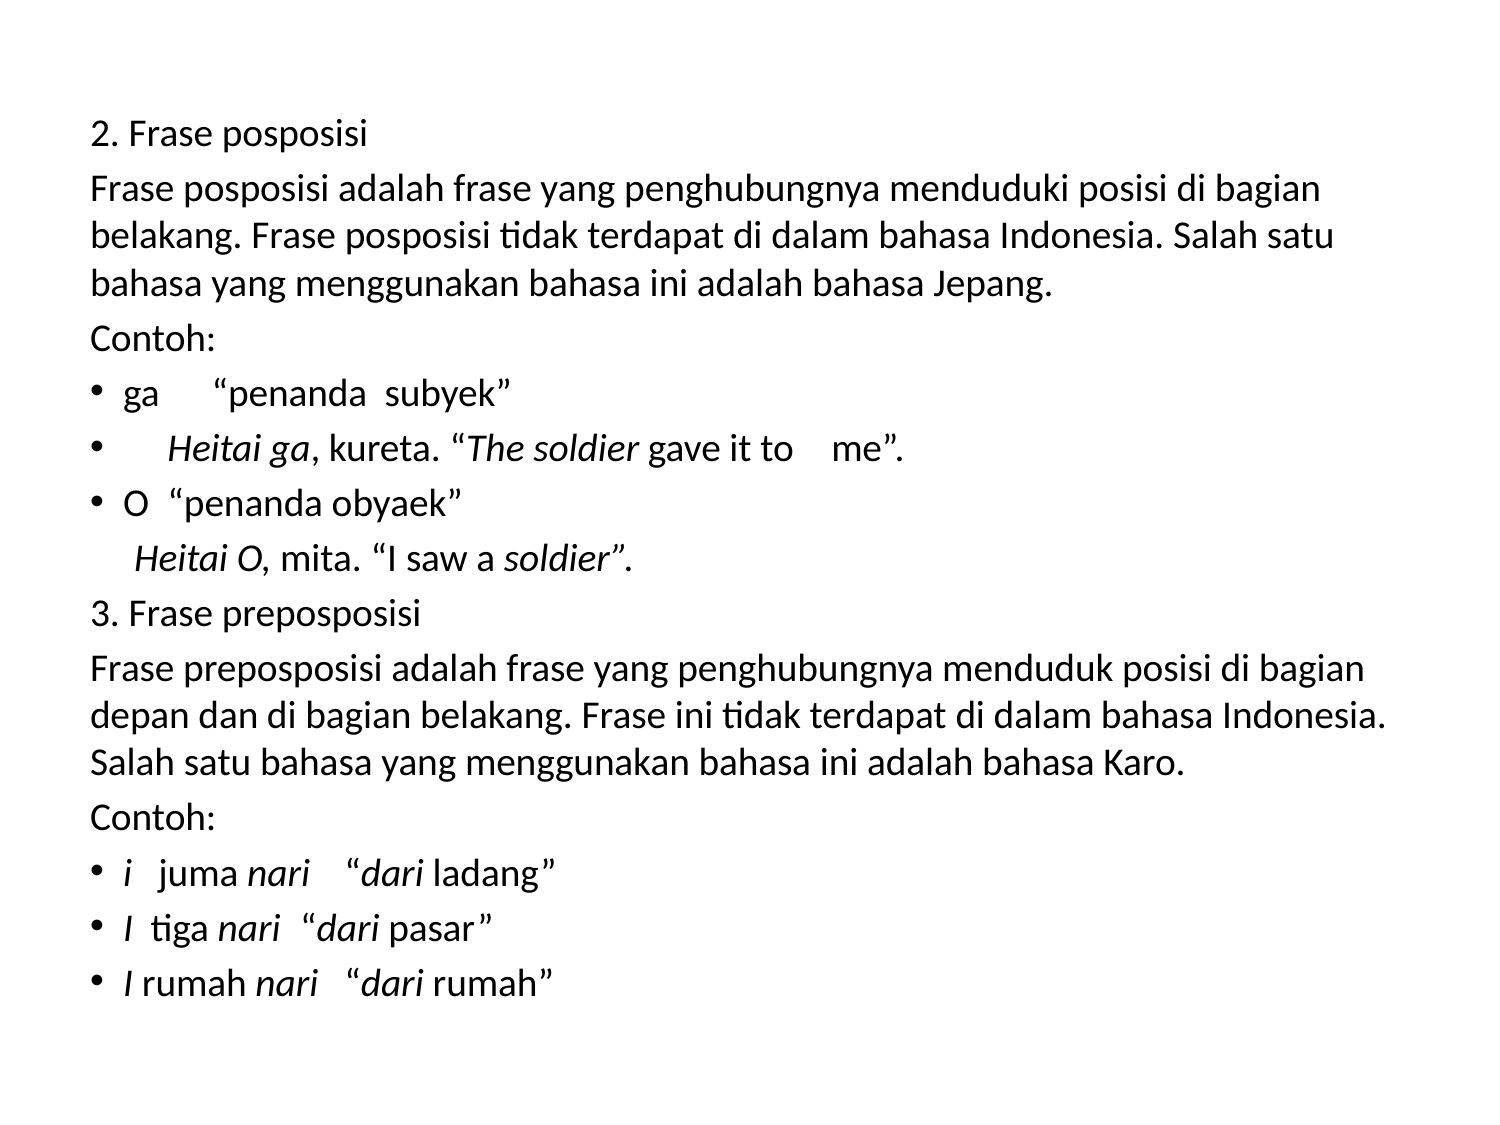

#
2. Frase posposisi
Frase posposisi adalah frase yang penghubungnya menduduki posisi di bagian belakang. Frase posposisi tidak terdapat di dalam bahasa Indonesia. Salah satu bahasa yang menggunakan bahasa ini adalah bahasa Jepang.
Contoh:
ga 		“penanda subyek”
			Heitai ga, kureta. “The soldier gave it to 					me”.
O 		“penanda obyaek”
				Heitai O, mita. “I saw a soldier”.
3. Frase preposposisi
Frase preposposisi adalah frase yang penghubungnya menduduk posisi di bagian depan dan di bagian belakang. Frase ini tidak terdapat di dalam bahasa Indonesia. Salah satu bahasa yang menggunakan bahasa ini adalah bahasa Karo.
Contoh:
i juma nari 		“dari ladang”
I tiga nari		“dari pasar”
I rumah nari 		“dari rumah”